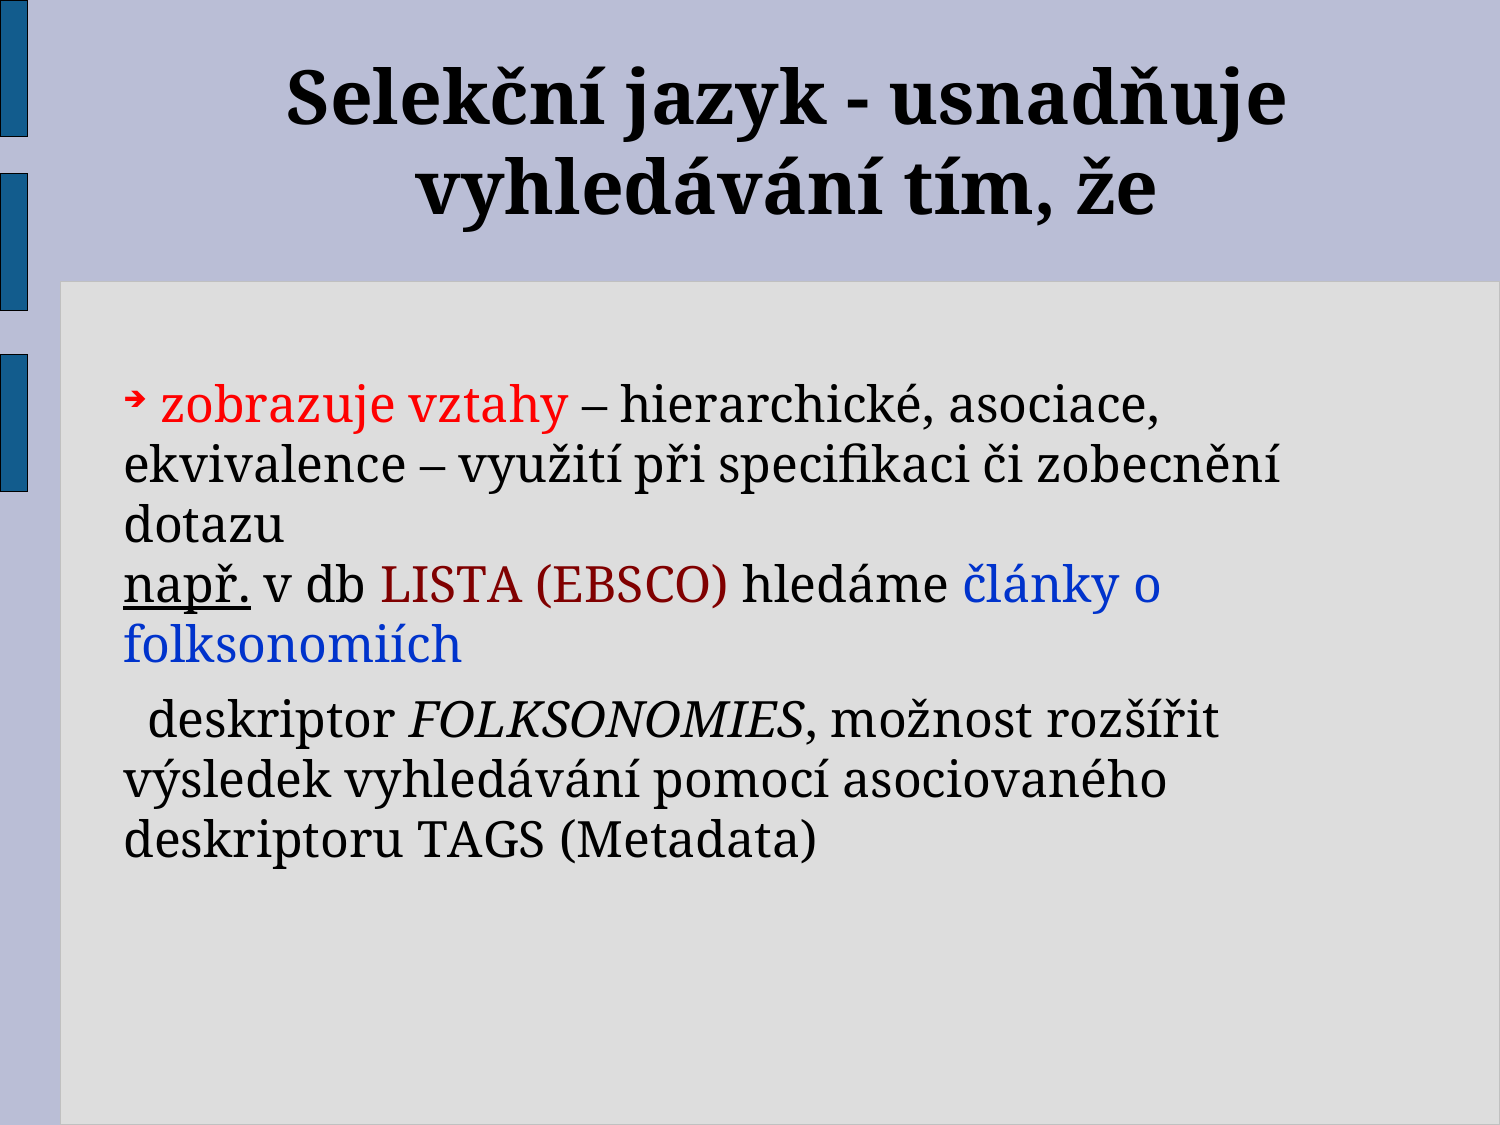

# Selekční jazyk - usnadňuje vyhledávání tím, že
 zobrazuje vztahy – hierarchické, asociace, ekvivalence – využití při specifikaci či zobecnění dotazu
např. v db LISTA (EBSCO) hledáme články o folksonomiích
deskriptor FOLKSONOMIES, možnost rozšířit výsledek vyhledávání pomocí asociovaného deskriptoru TAGS (Metadata)